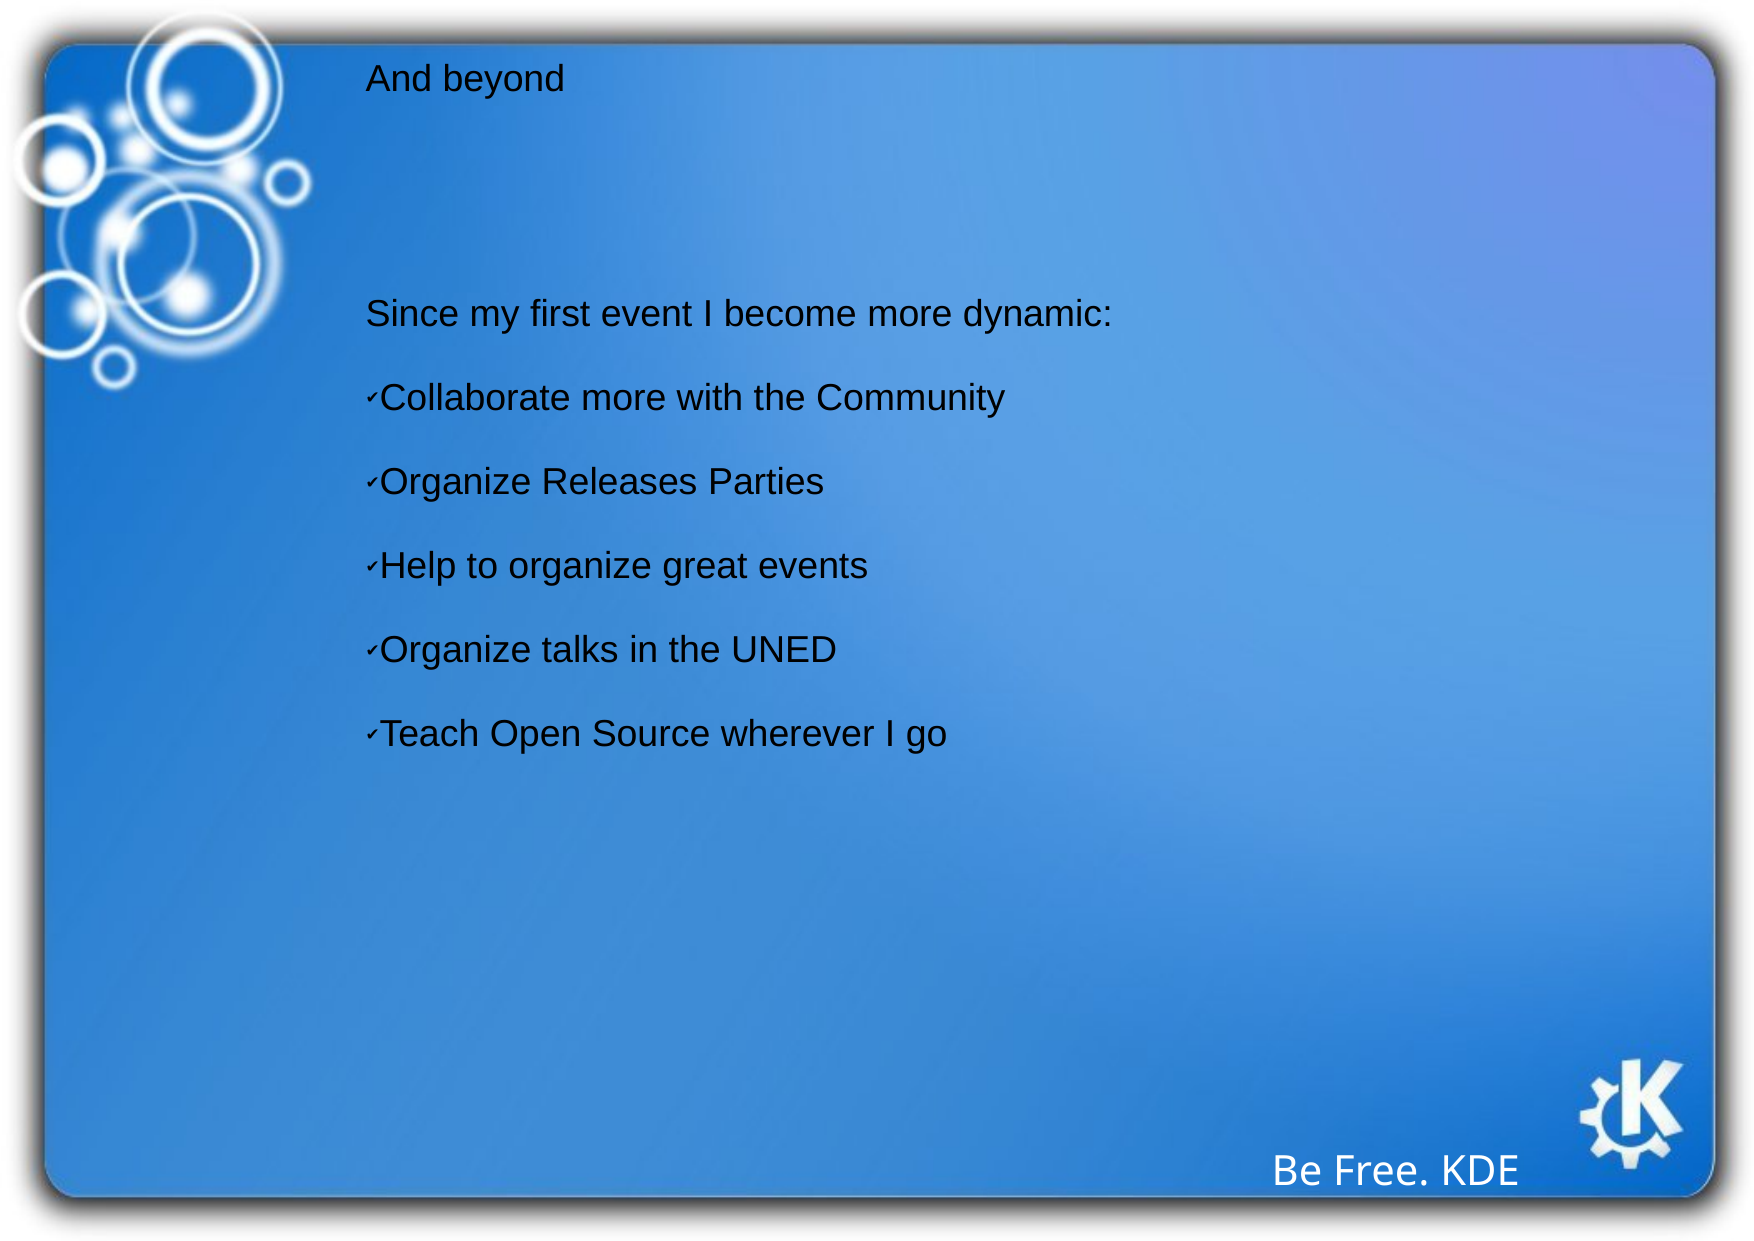

And beyond
Since my first event I become more dynamic:
Collaborate more with the Community
Organize Releases Parties
Help to organize great events
Organize talks in the UNED
Teach Open Source wherever I go